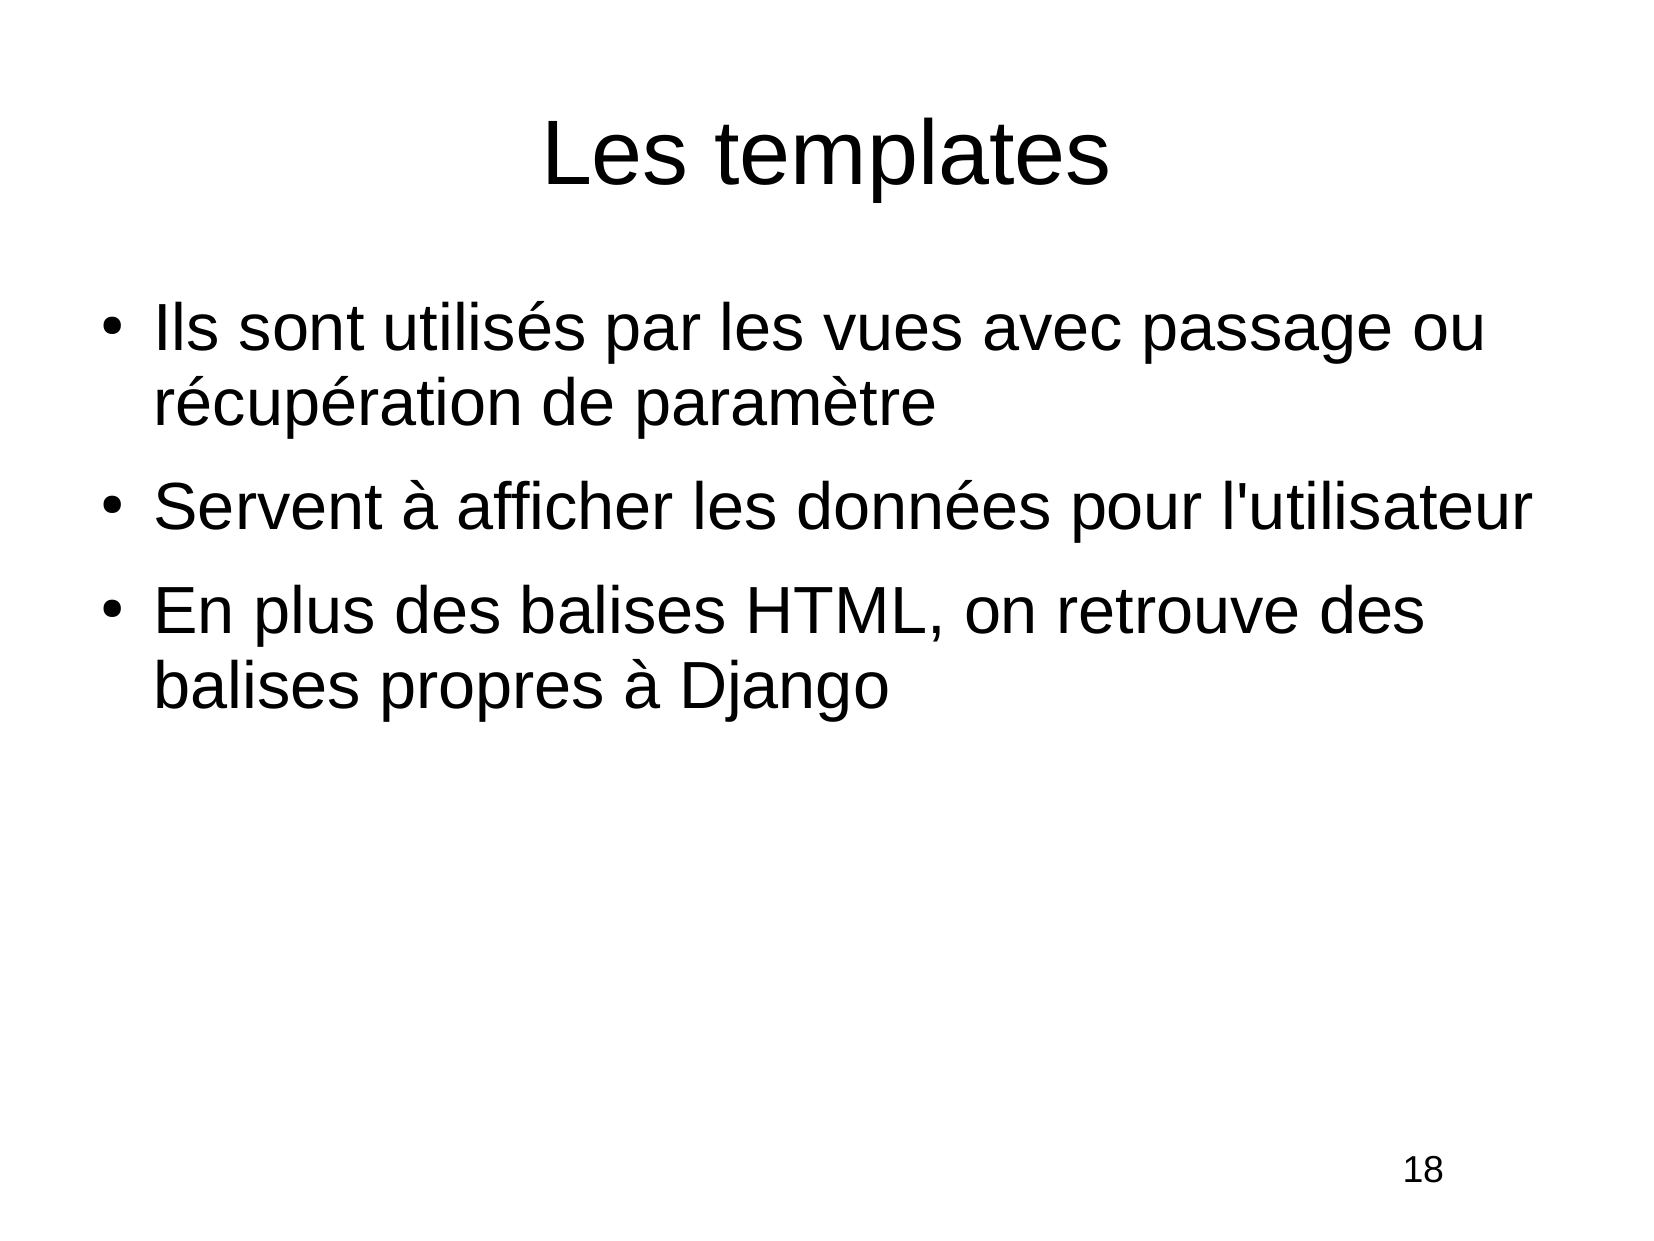

# Les templates
Ils sont utilisés par les vues avec passage ou récupération de paramètre
Servent à afficher les données pour l'utilisateur
En plus des balises HTML, on retrouve des balises propres à Django